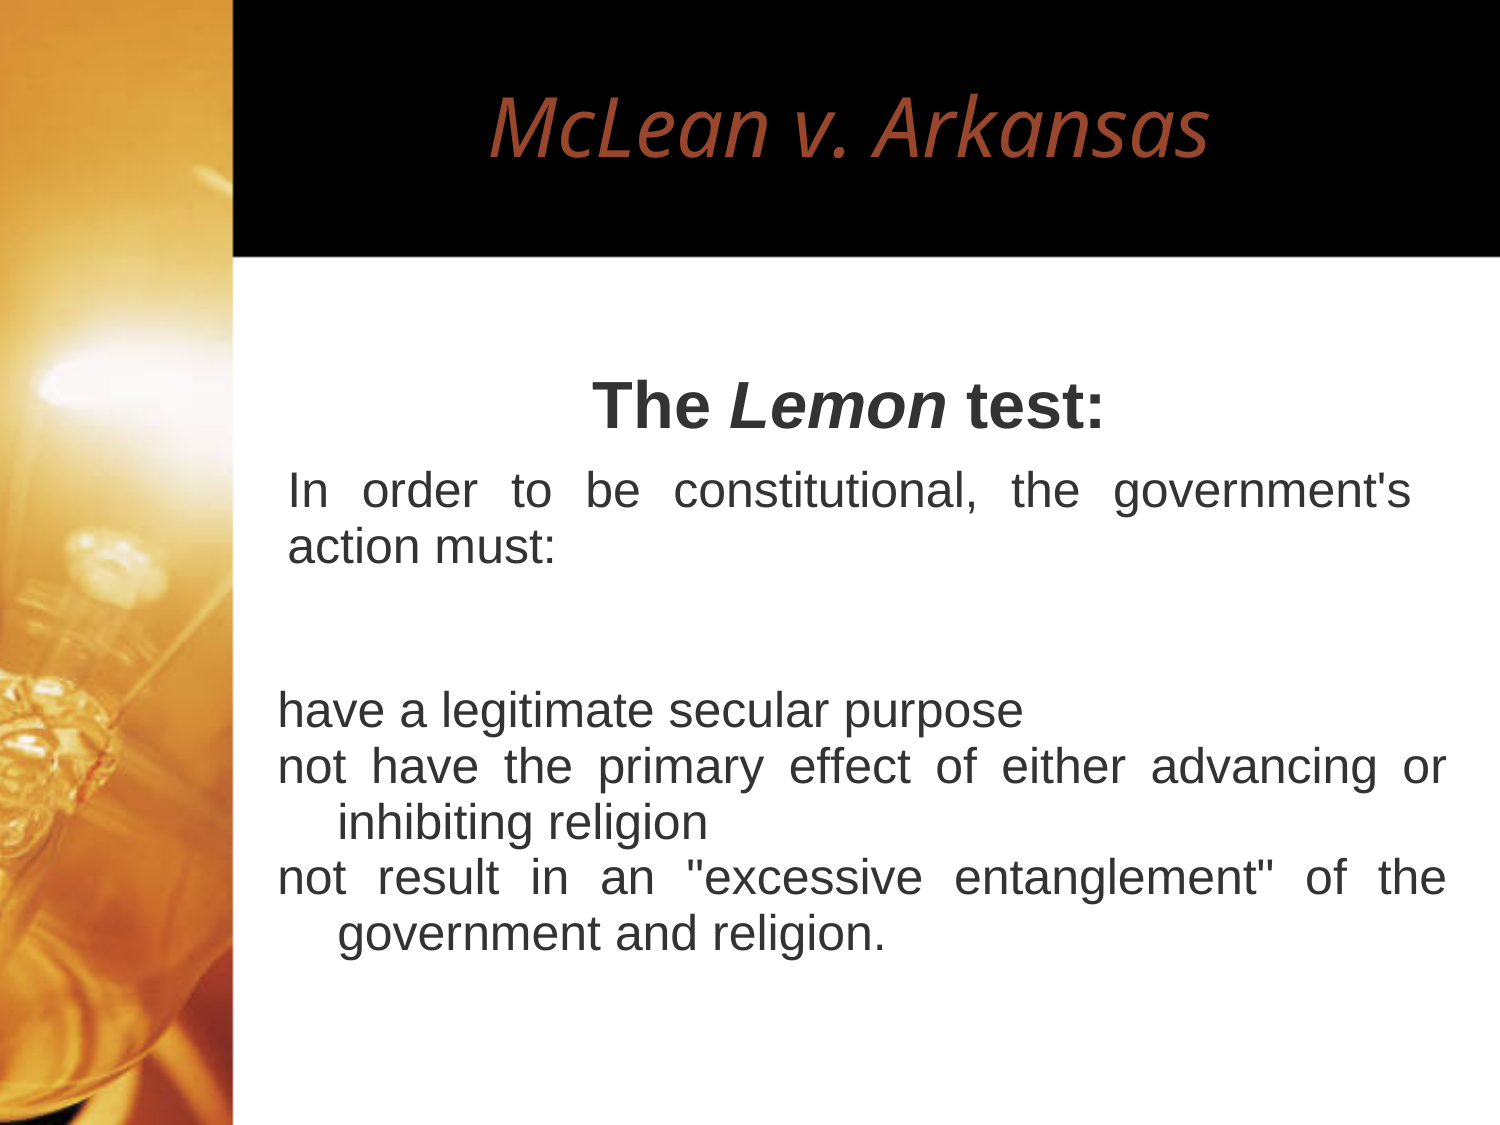

# McLean v. Arkansas
The Lemon test:
In order to be constitutional, the government's action must:
have a legitimate secular purpose
not have the primary effect of either advancing or inhibiting religion
not result in an "excessive entanglement" of the government and religion.